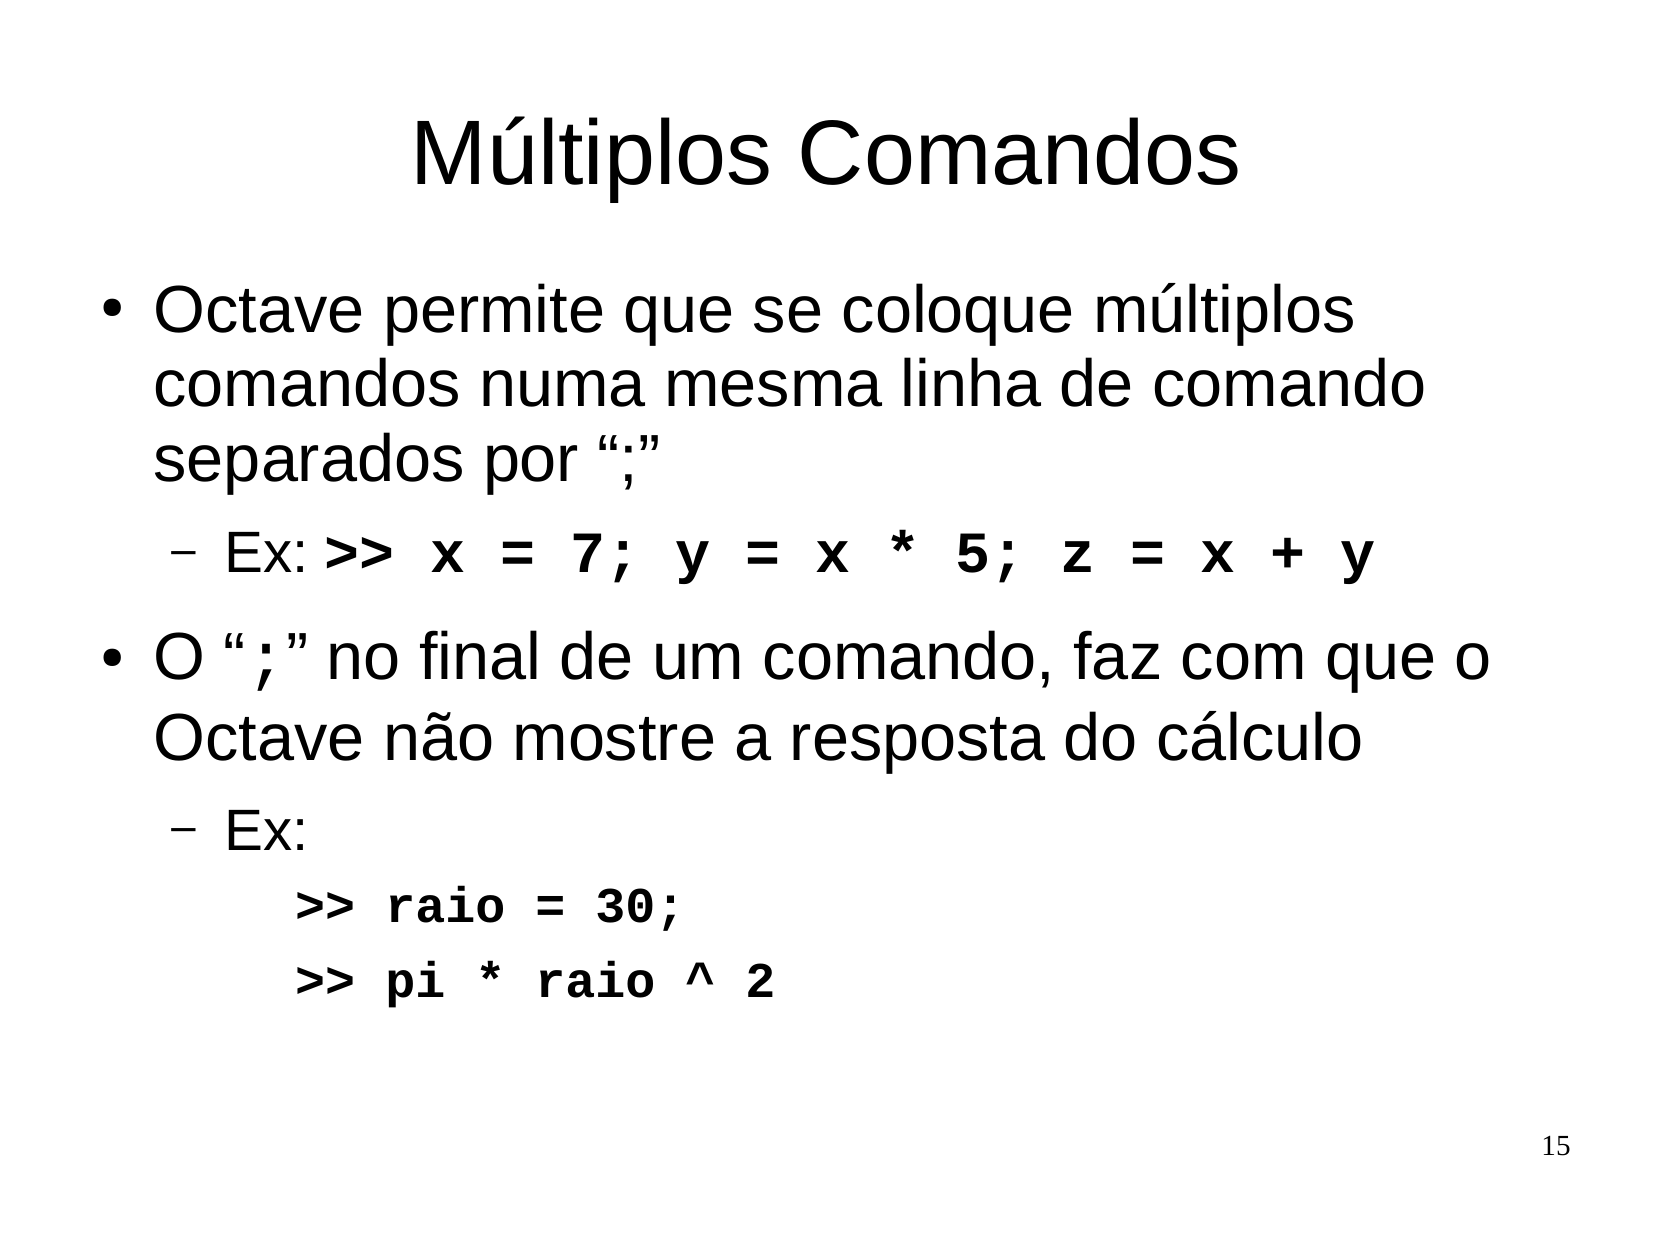

# Múltiplos Comandos
Octave permite que se coloque múltiplos comandos numa mesma linha de comando separados por “;”
Ex: >> x = 7; y = x * 5; z = x + y
O “;” no final de um comando, faz com que o Octave não mostre a resposta do cálculo
Ex:
>> raio = 30;
>> pi * raio ^ 2
15